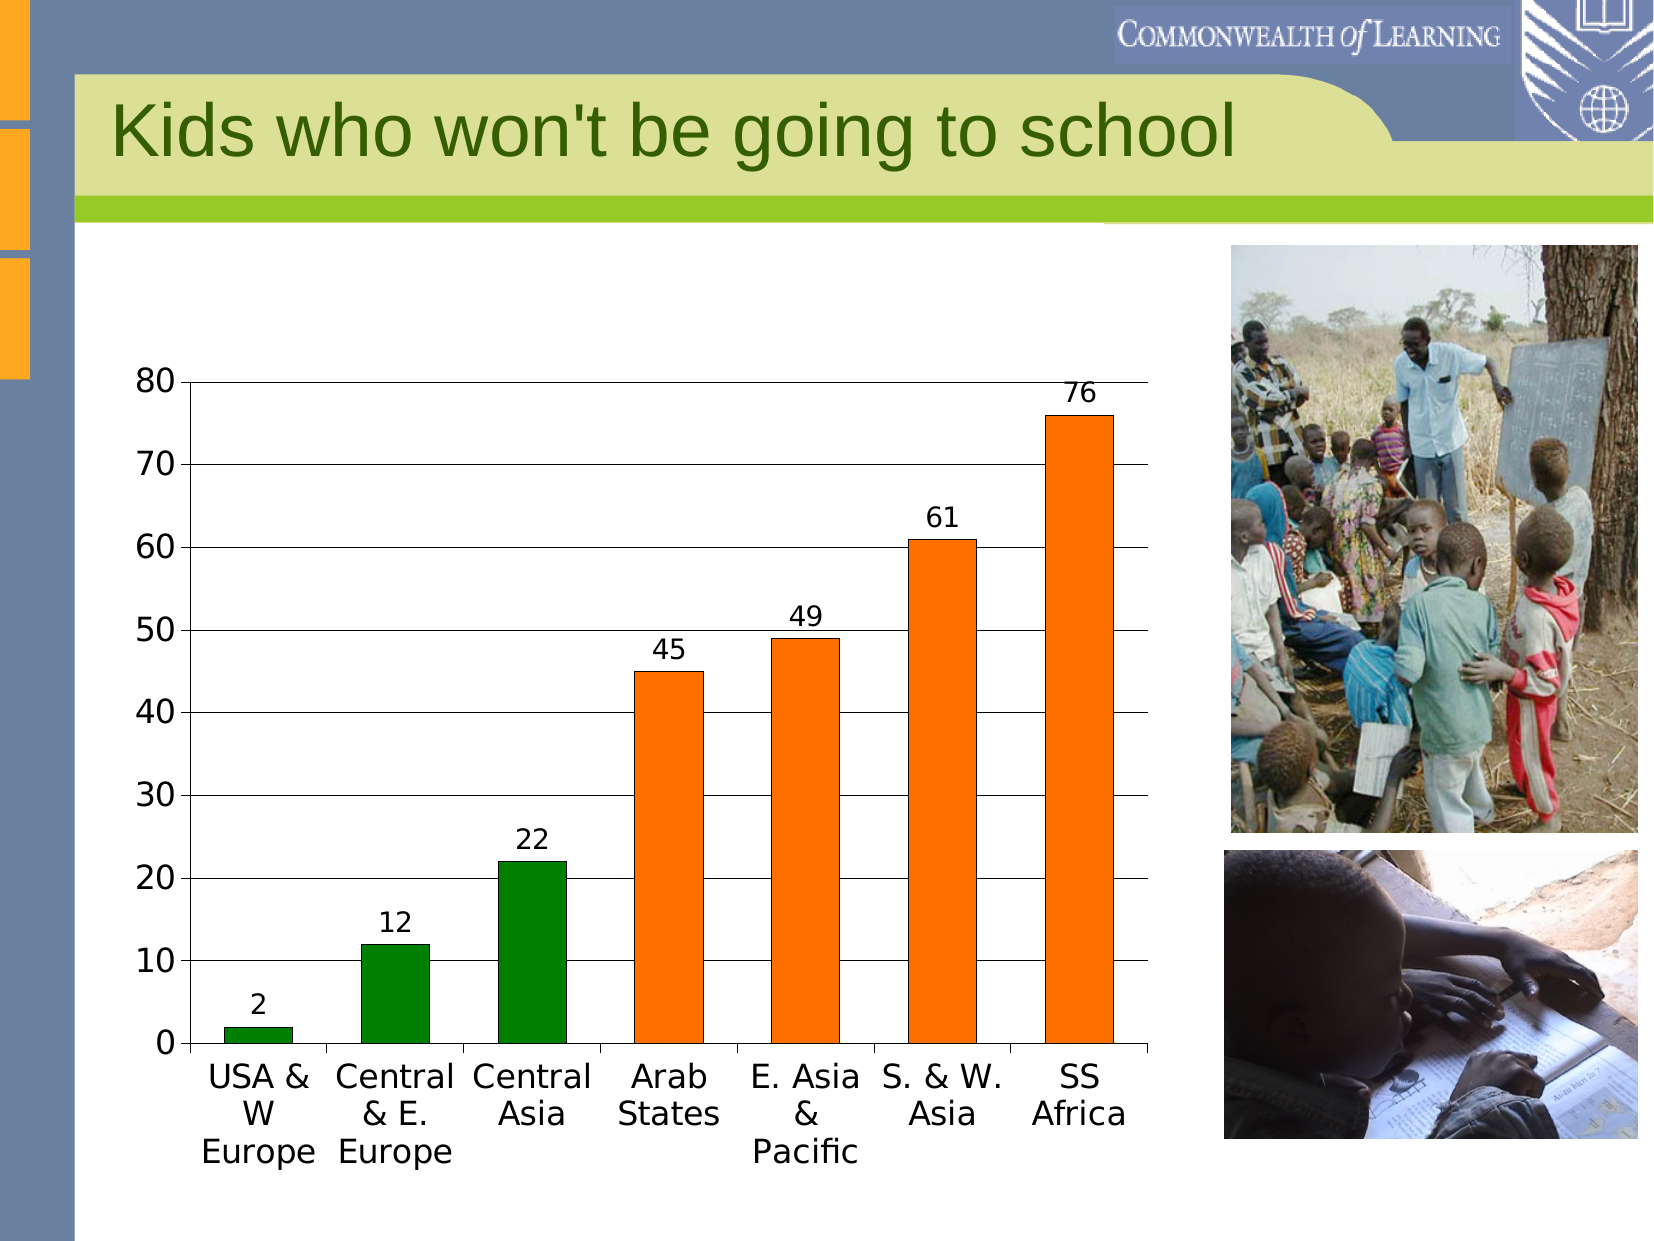

Kids who won't be going to school
### Chart
| Category | Column 1 |
|---|---|
| USA & W Europe | 2.0 |
| Central & E. Europe | 12.0 |
| Central Asia | 22.0 |
| Arab States | 45.0 |
| E. Asia & Pacific | 49.0 |
| S. & W. Asia | 61.0 |
| SS Africa | 76.0 |
80%